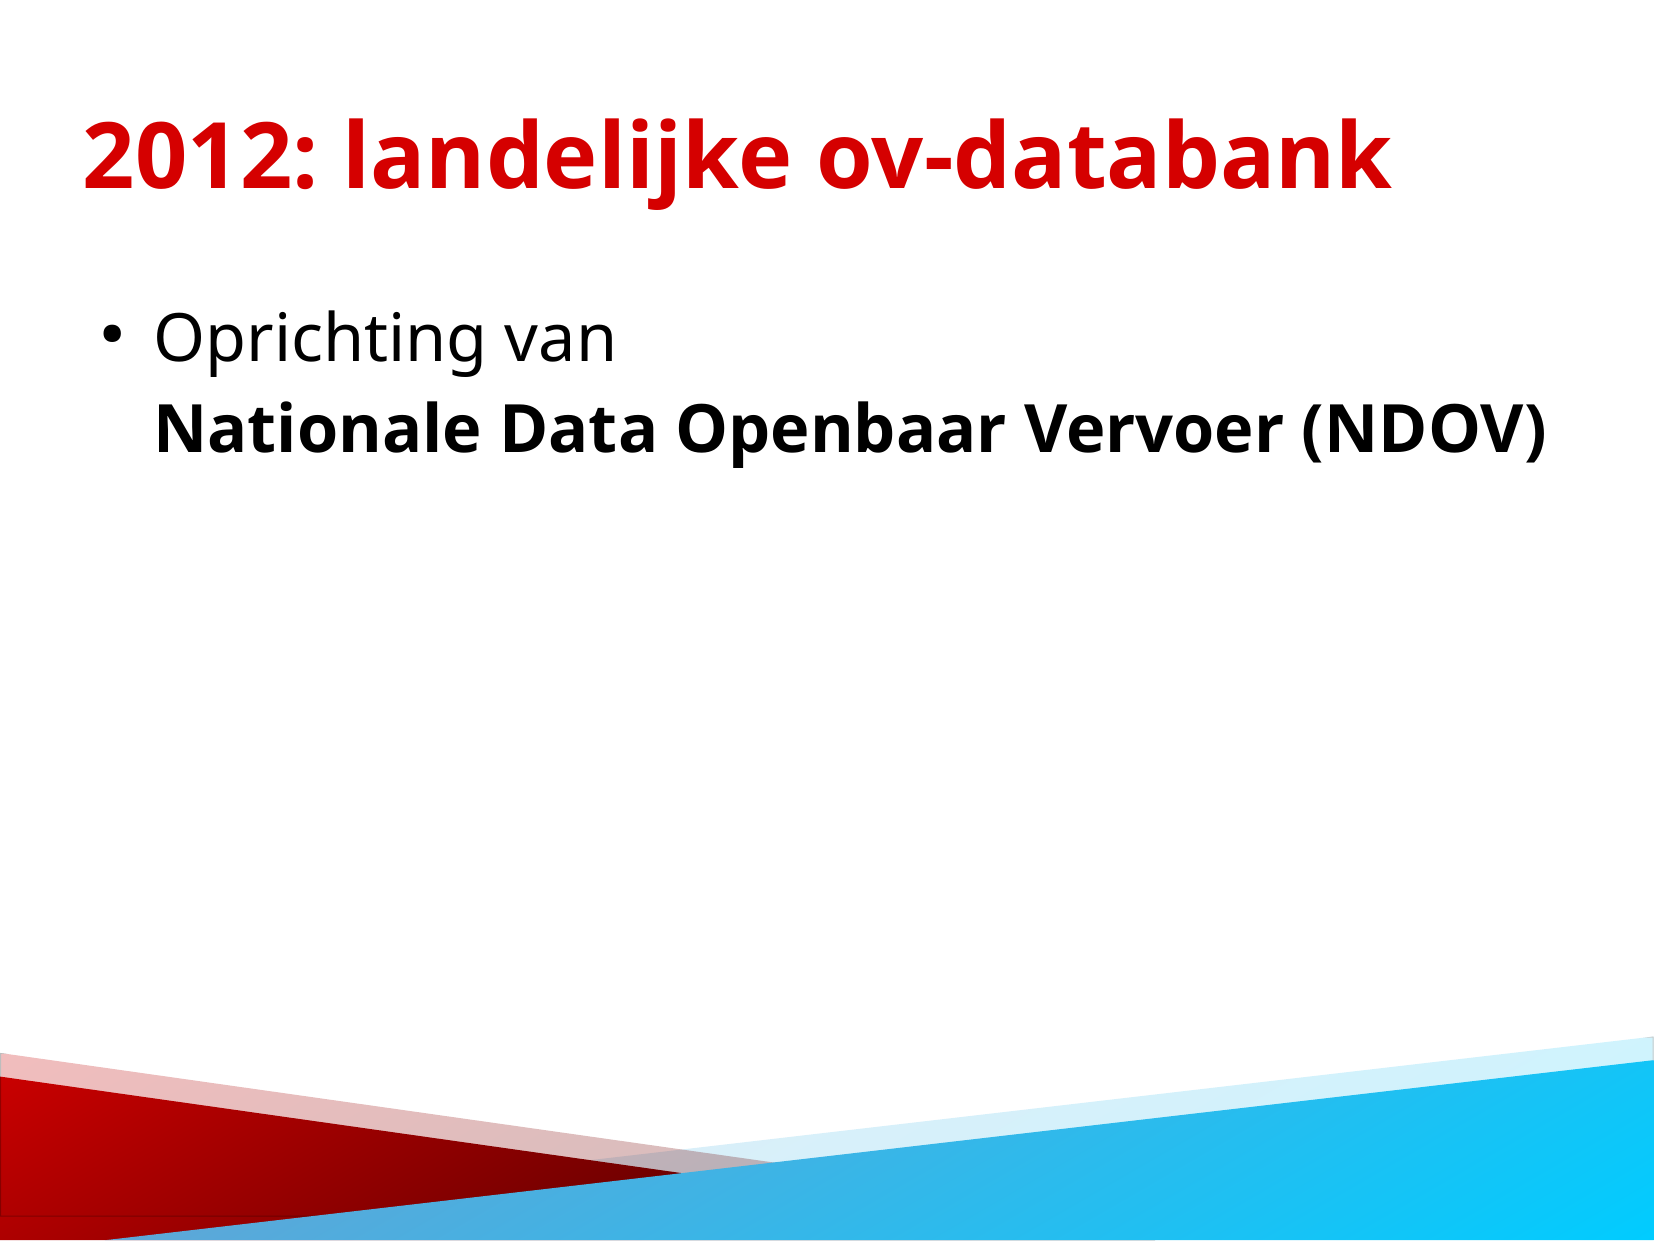

# 2012: landelijke ov-databank
Oprichting van
Nationale Data Openbaar Vervoer (NDOV)